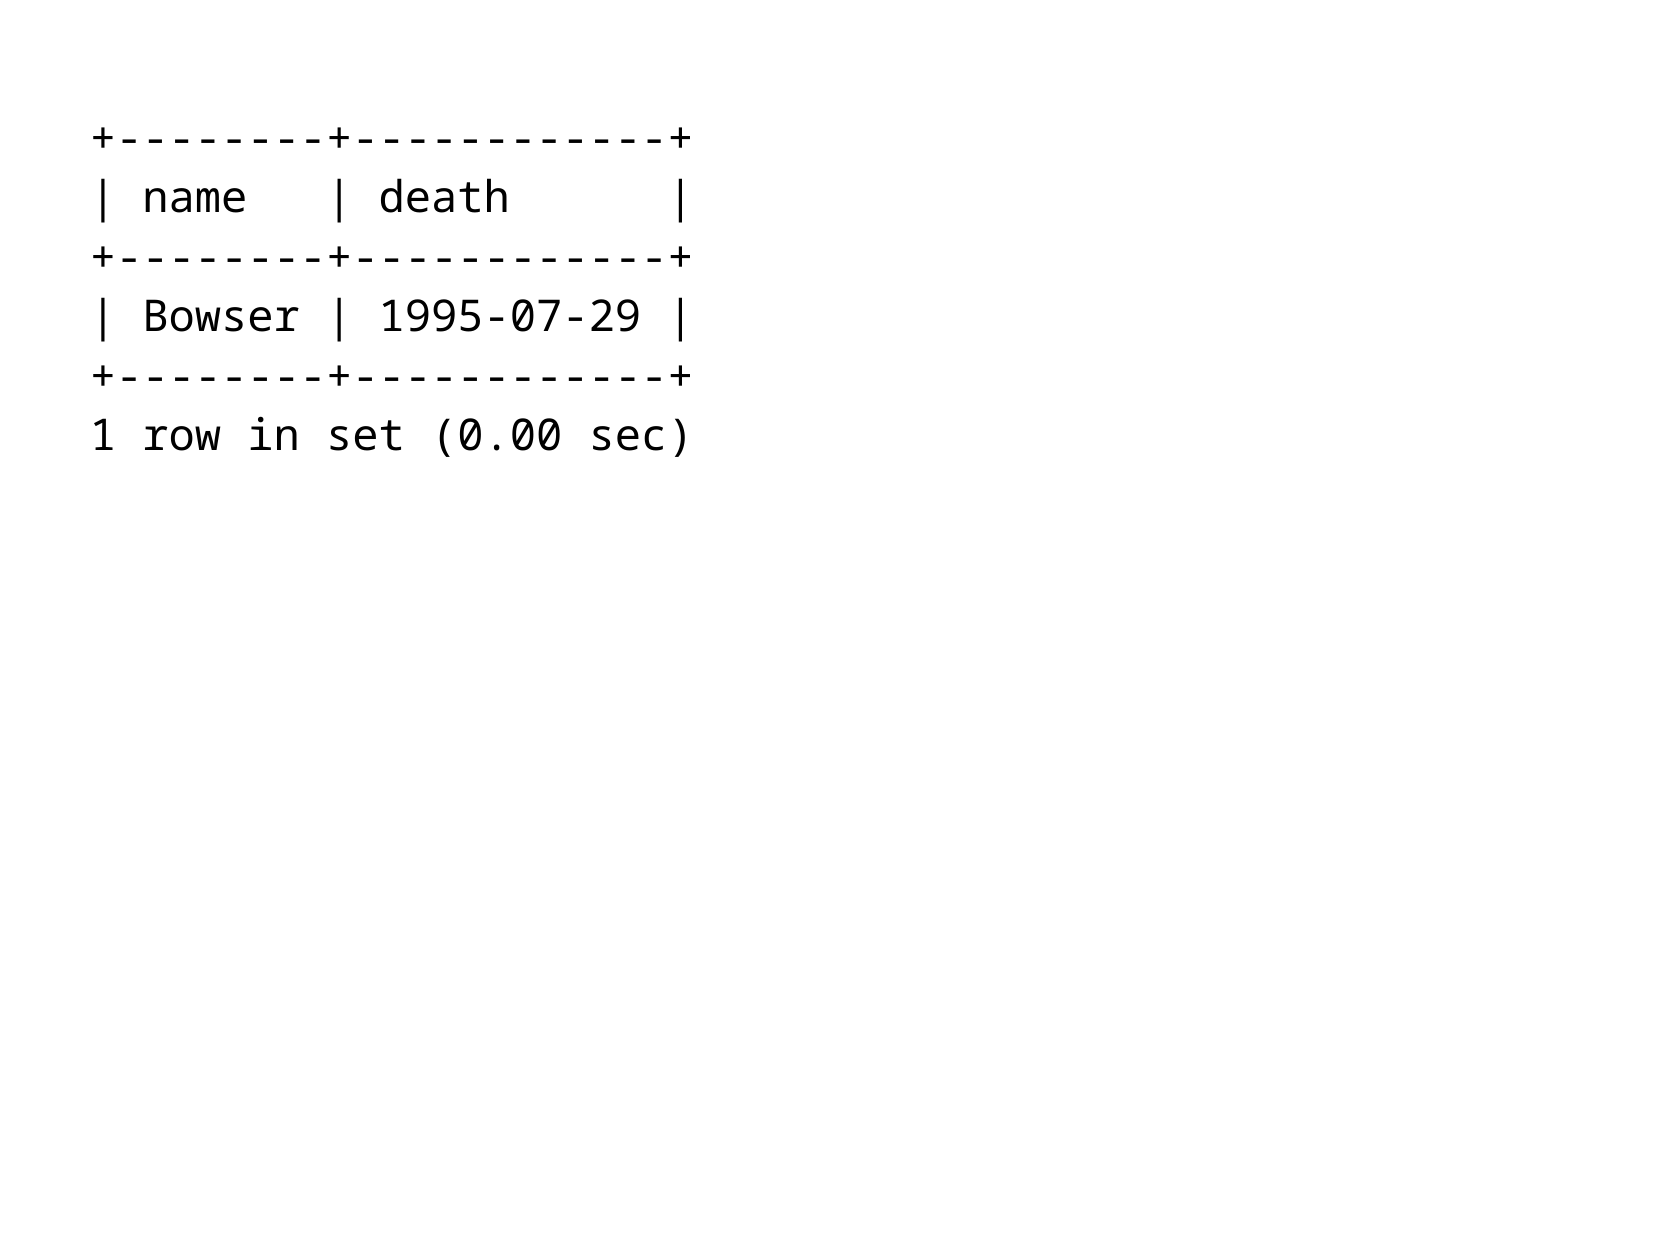

+--------+------------+
| name | death |
+--------+------------+
| Bowser | 1995-07-29 |
+--------+------------+
1 row in set (0.00 sec)